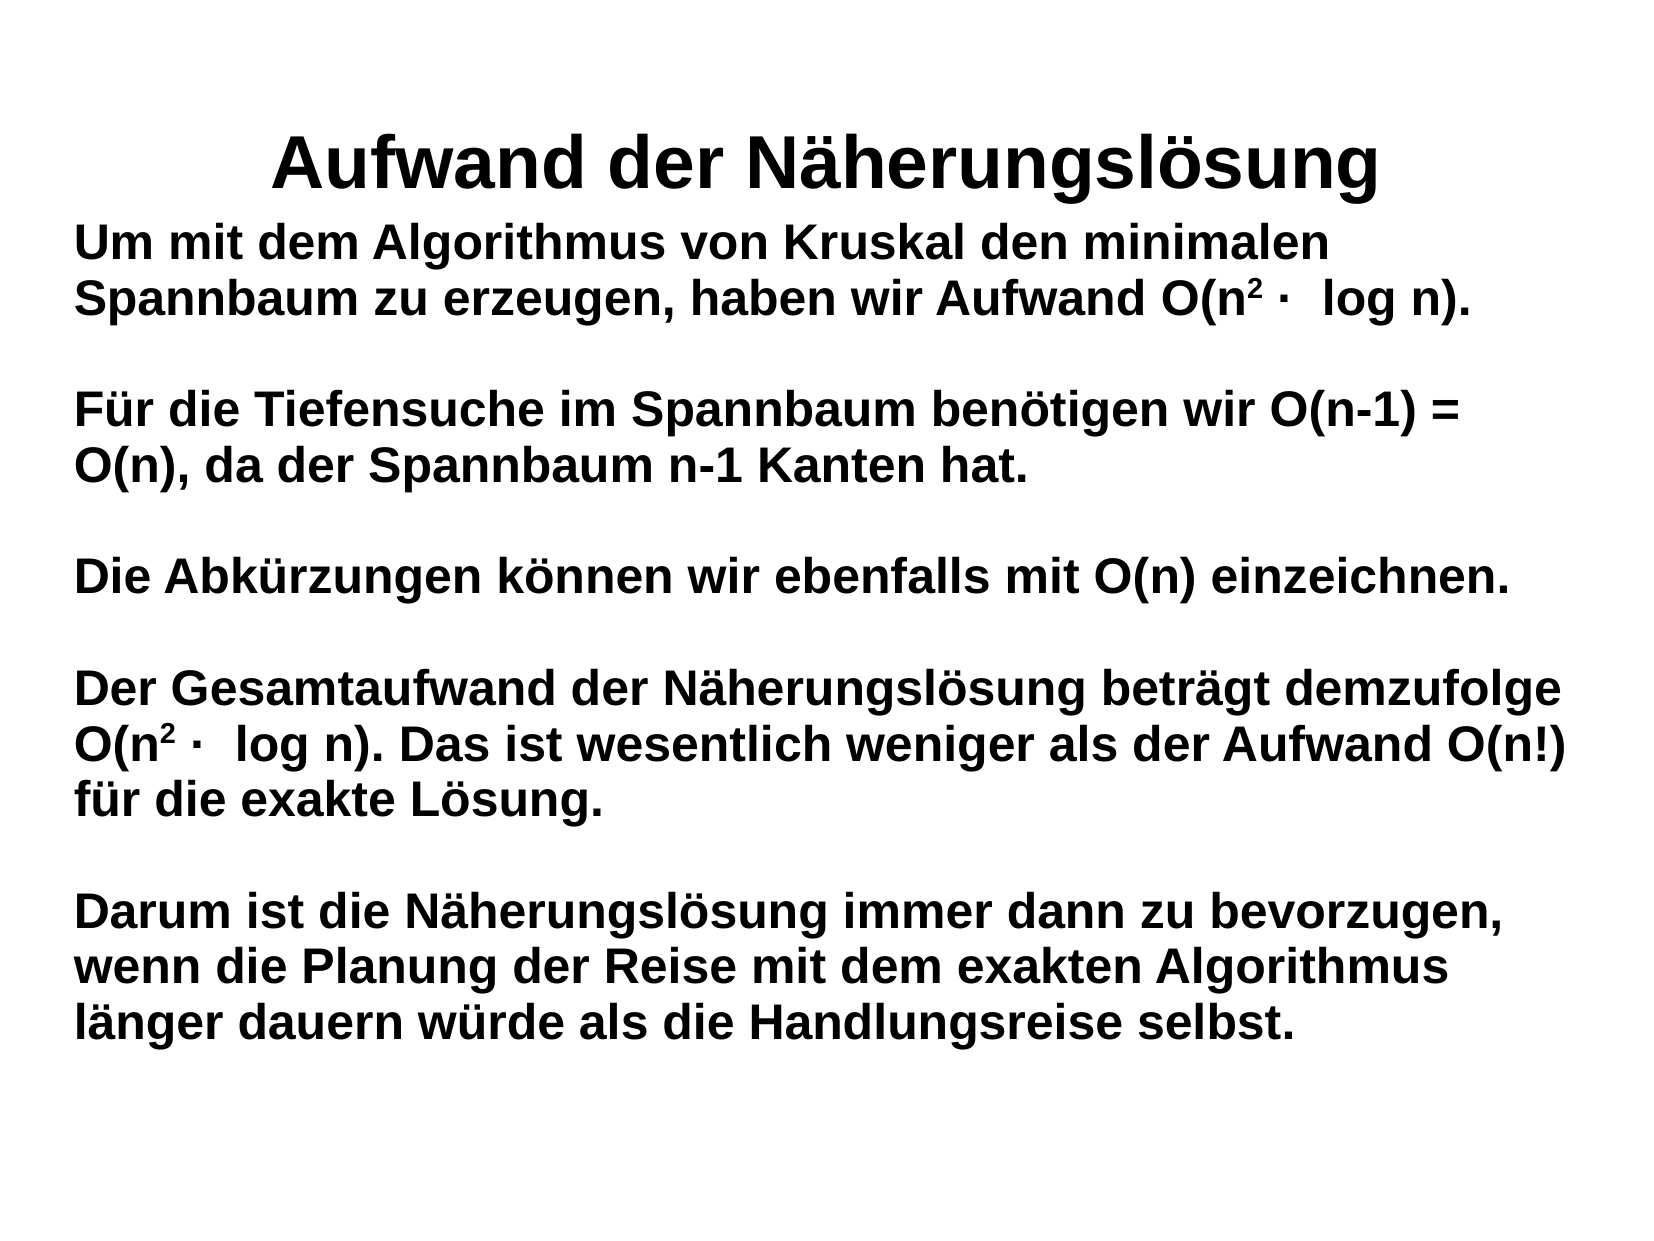

# Aufwand der Näherungslösung
Um mit dem Algorithmus von Kruskal den minimalen Spannbaum zu erzeugen, haben wir Aufwand O(n2 · log n).
Für die Tiefensuche im Spannbaum benötigen wir O(n-1) = O(n), da der Spannbaum n-1 Kanten hat.
Die Abkürzungen können wir ebenfalls mit O(n) einzeichnen.
Der Gesamtaufwand der Näherungslösung beträgt demzufolge O(n2 · log n). Das ist wesentlich weniger als der Aufwand O(n!) für die exakte Lösung.
Darum ist die Näherungslösung immer dann zu bevorzugen, wenn die Planung der Reise mit dem exakten Algorithmus länger dauern würde als die Handlungsreise selbst.